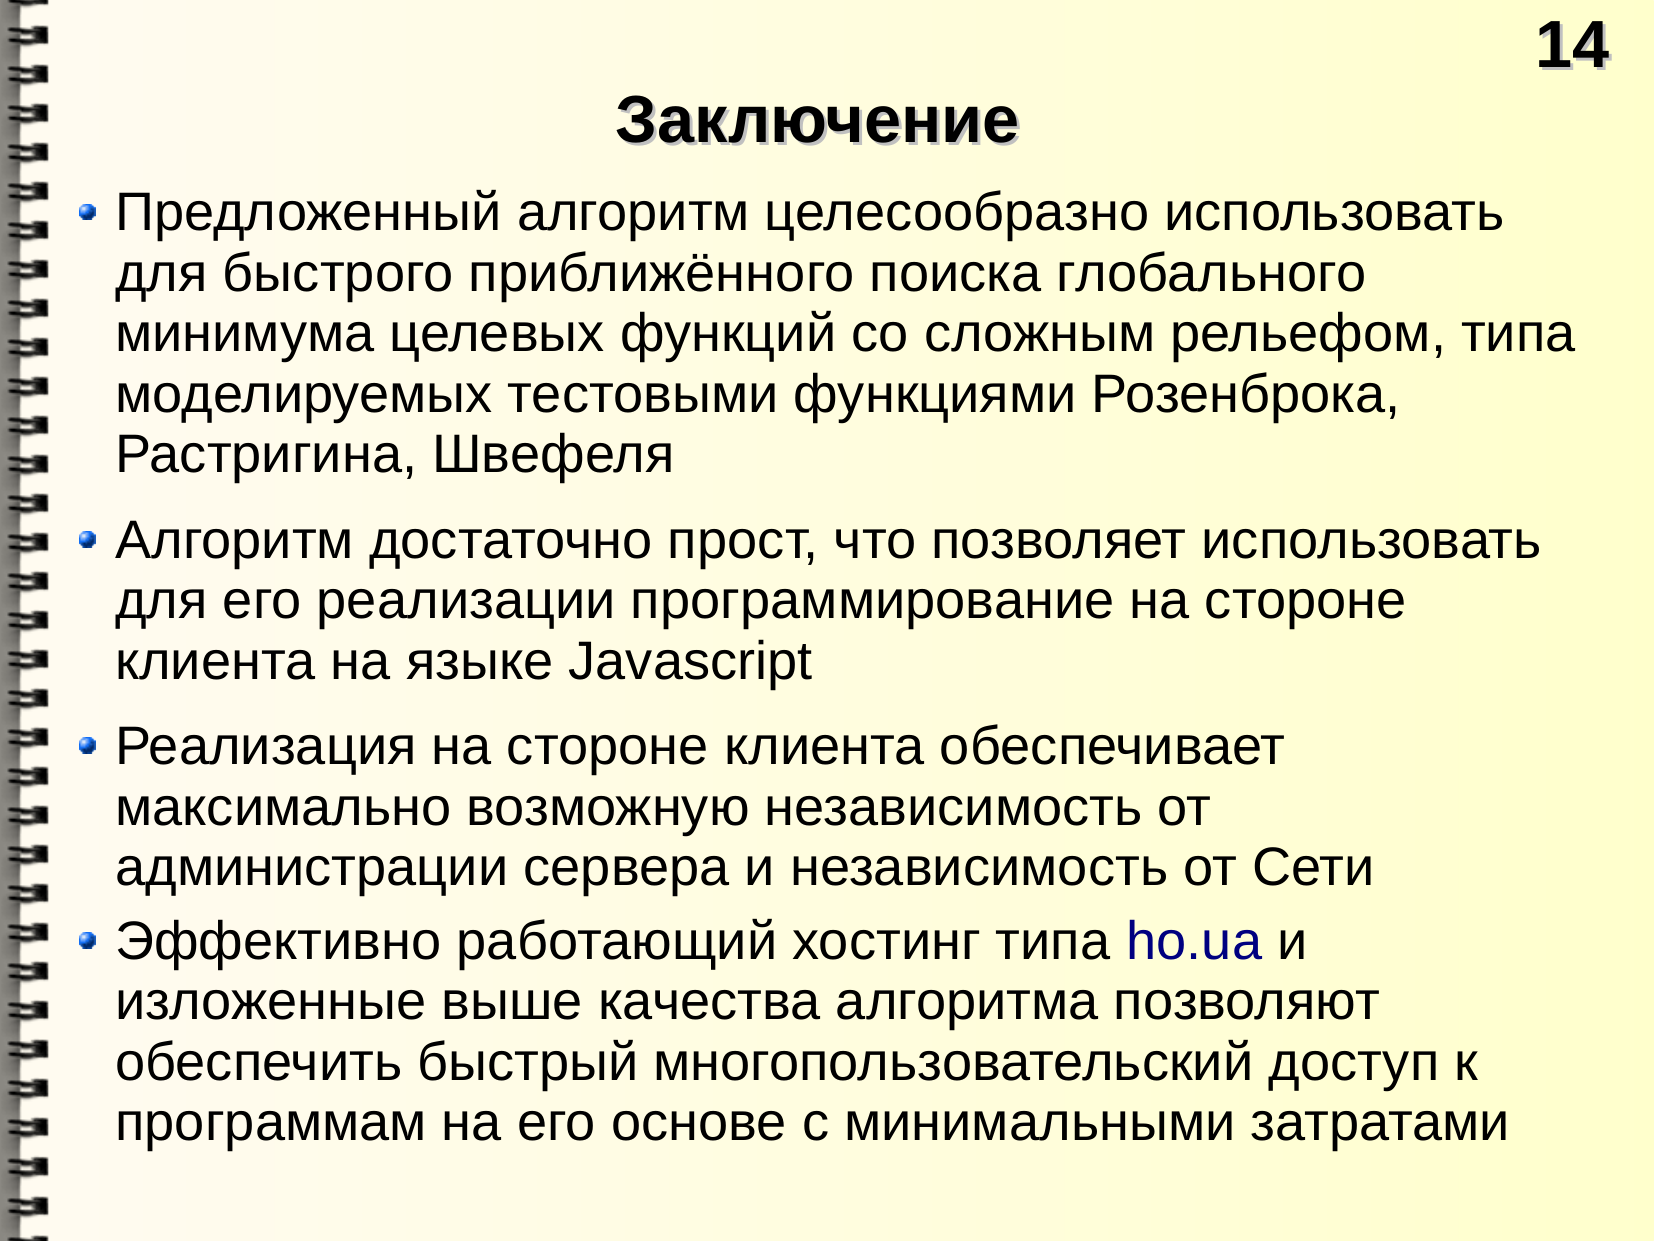

Заключение
Предложенный алгоритм целесообразно использовать для быстрого приближённого поиска глобального минимума целевых функций со сложным рельефом, типа моделируемых тестовыми функциями Розенброка, Растригина, Швефеля
Алгоритм достаточно прост, что позволяет использовать для его реализации программирование на стороне клиента на языке Javascript
Реализация на стороне клиента обеспечивает максимально возможную независимость от администрации сервера и независимость от Сети
Эффективно работающий хостинг типа ho.ua и изложенные выше качества алгоритма позволяют обеспечить быстрый многопользовательский доступ к программам на его основе с минимальными затратами